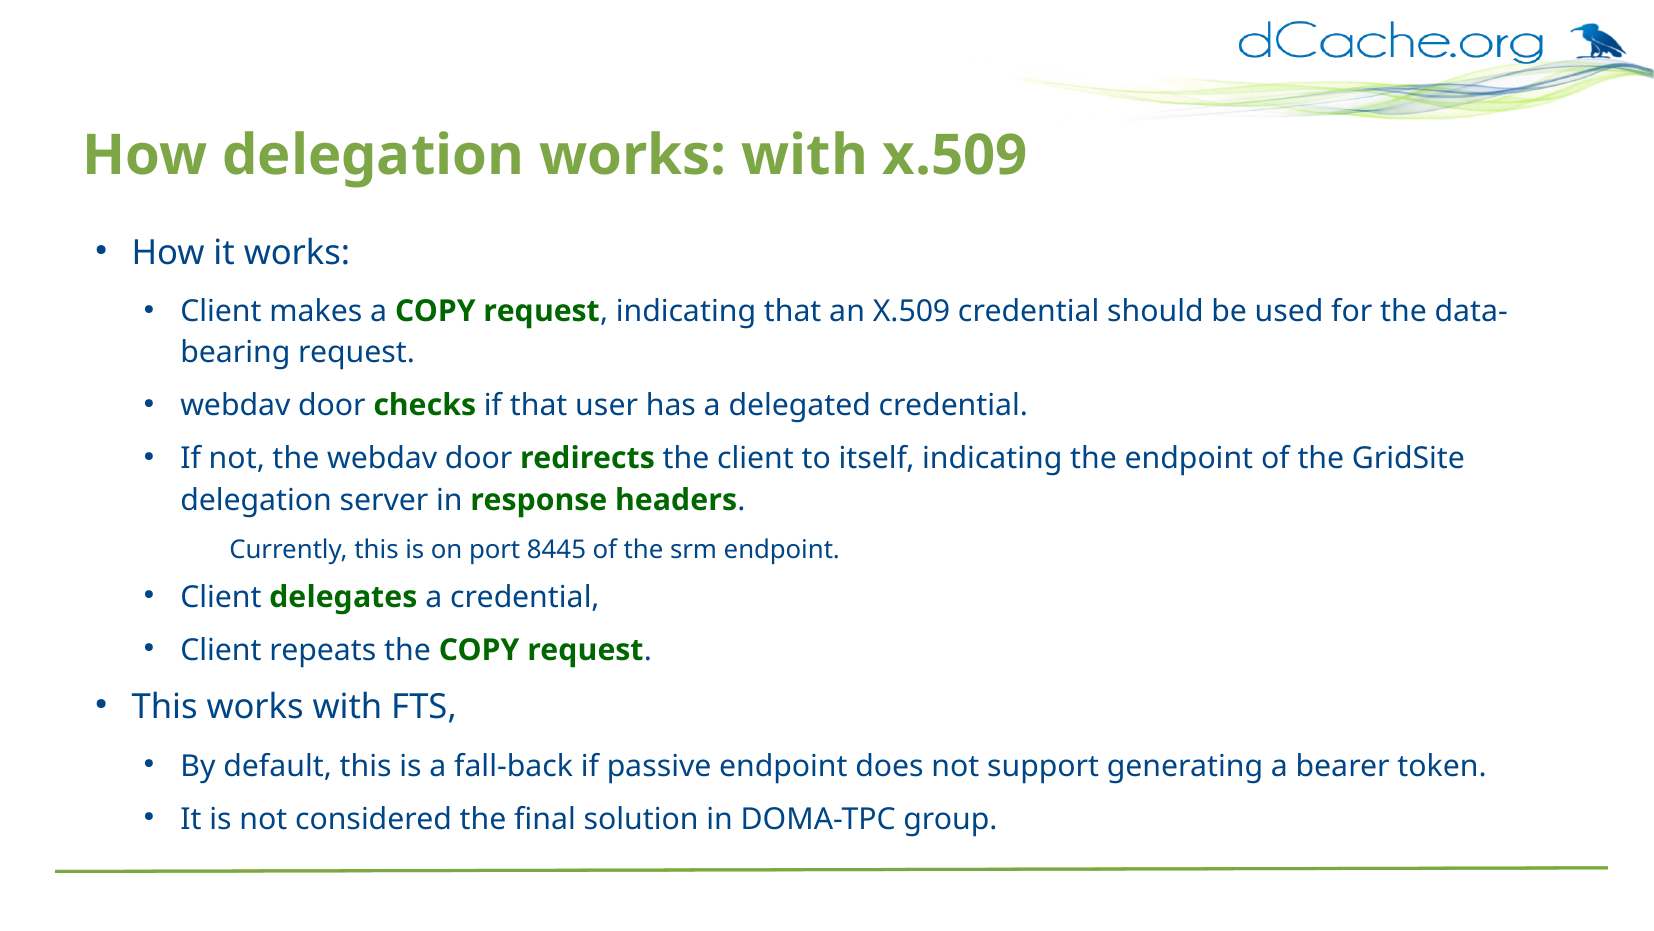

# How delegation works: with x.509
How it works:
Client makes a COPY request, indicating that an X.509 credential should be used for the data-bearing request.
webdav door checks if that user has a delegated credential.
If not, the webdav door redirects the client to itself, indicating the endpoint of the GridSite delegation server in response headers.
Currently, this is on port 8445 of the srm endpoint.
Client delegates a credential,
Client repeats the COPY request.
This works with FTS,
By default, this is a fall-back if passive endpoint does not support generating a bearer token.
It is not considered the final solution in DOMA-TPC group.